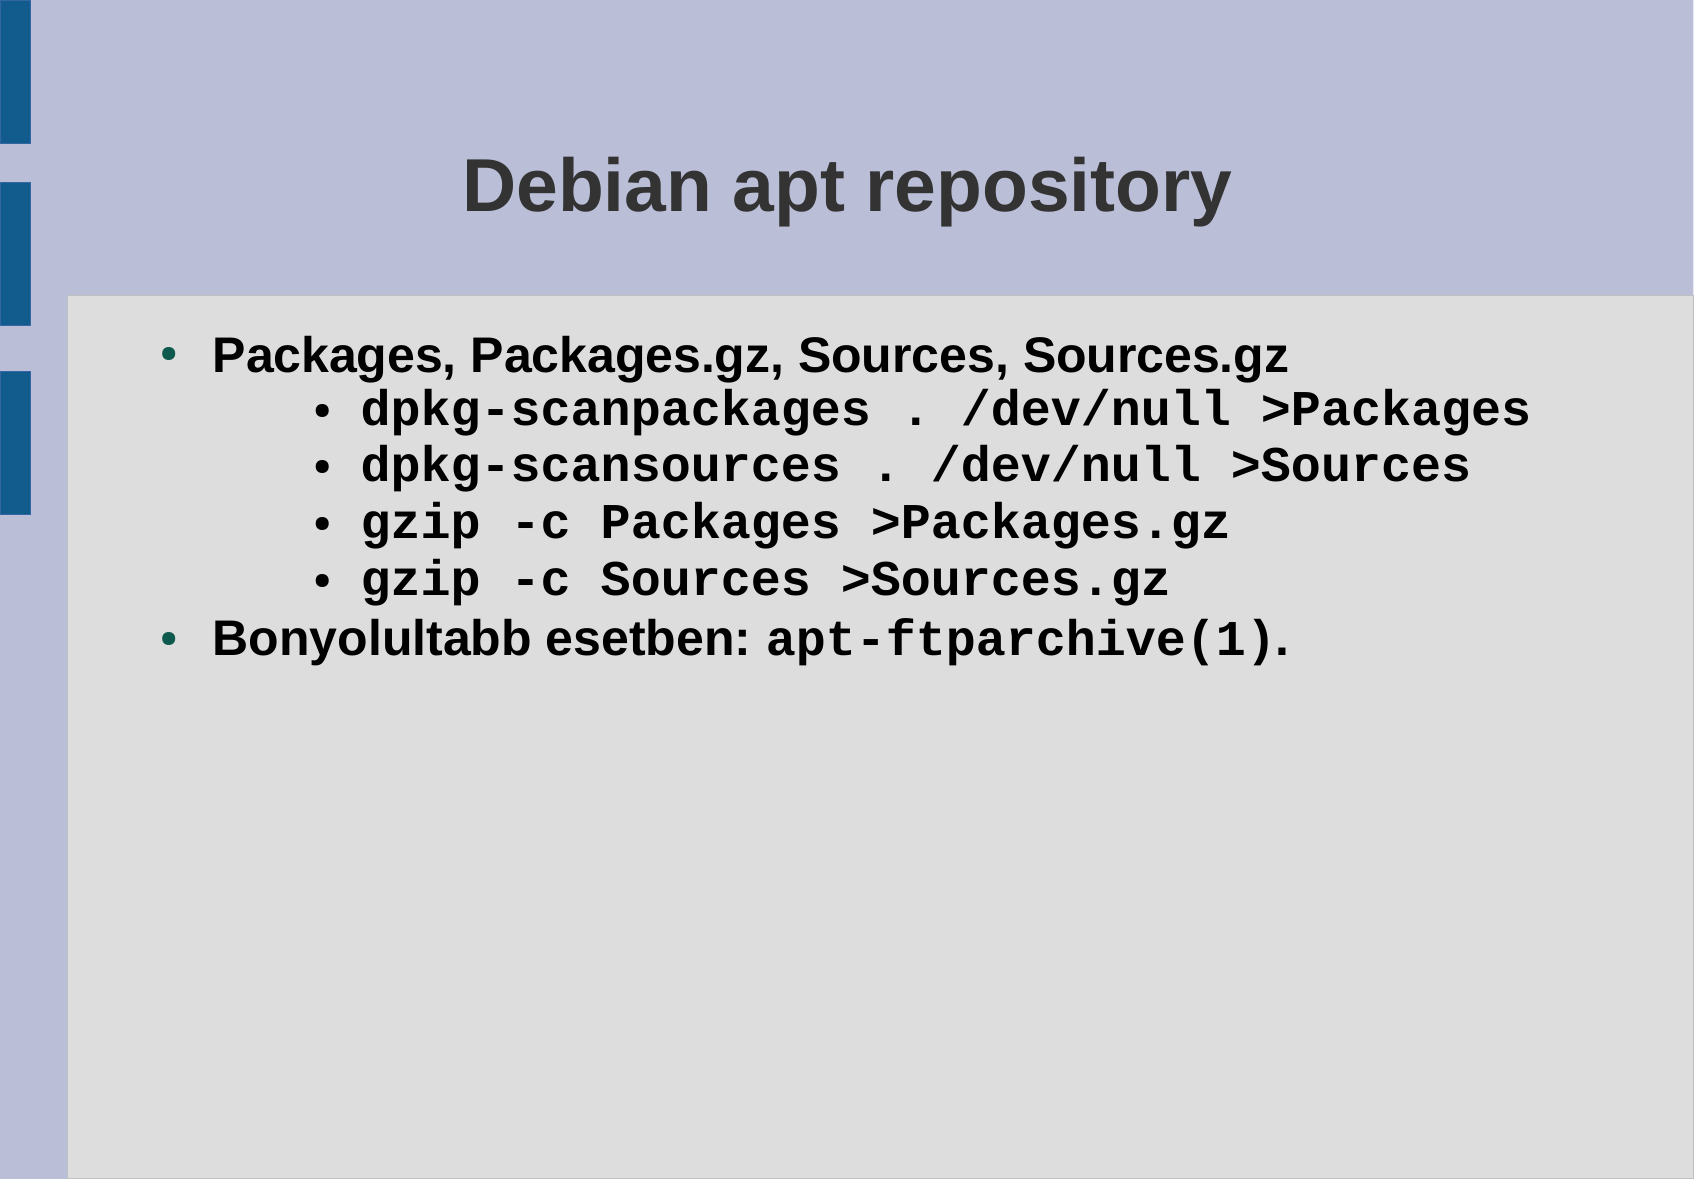

# Debian apt repository
Packages, Packages.gz, Sources, Sources.gz
dpkg-scanpackages . /dev/null >Packages
dpkg-scansources . /dev/null >Sources
gzip -c Packages >Packages.gz
gzip -c Sources >Sources.gz
Bonyolultabb esetben: apt-ftparchive(1).